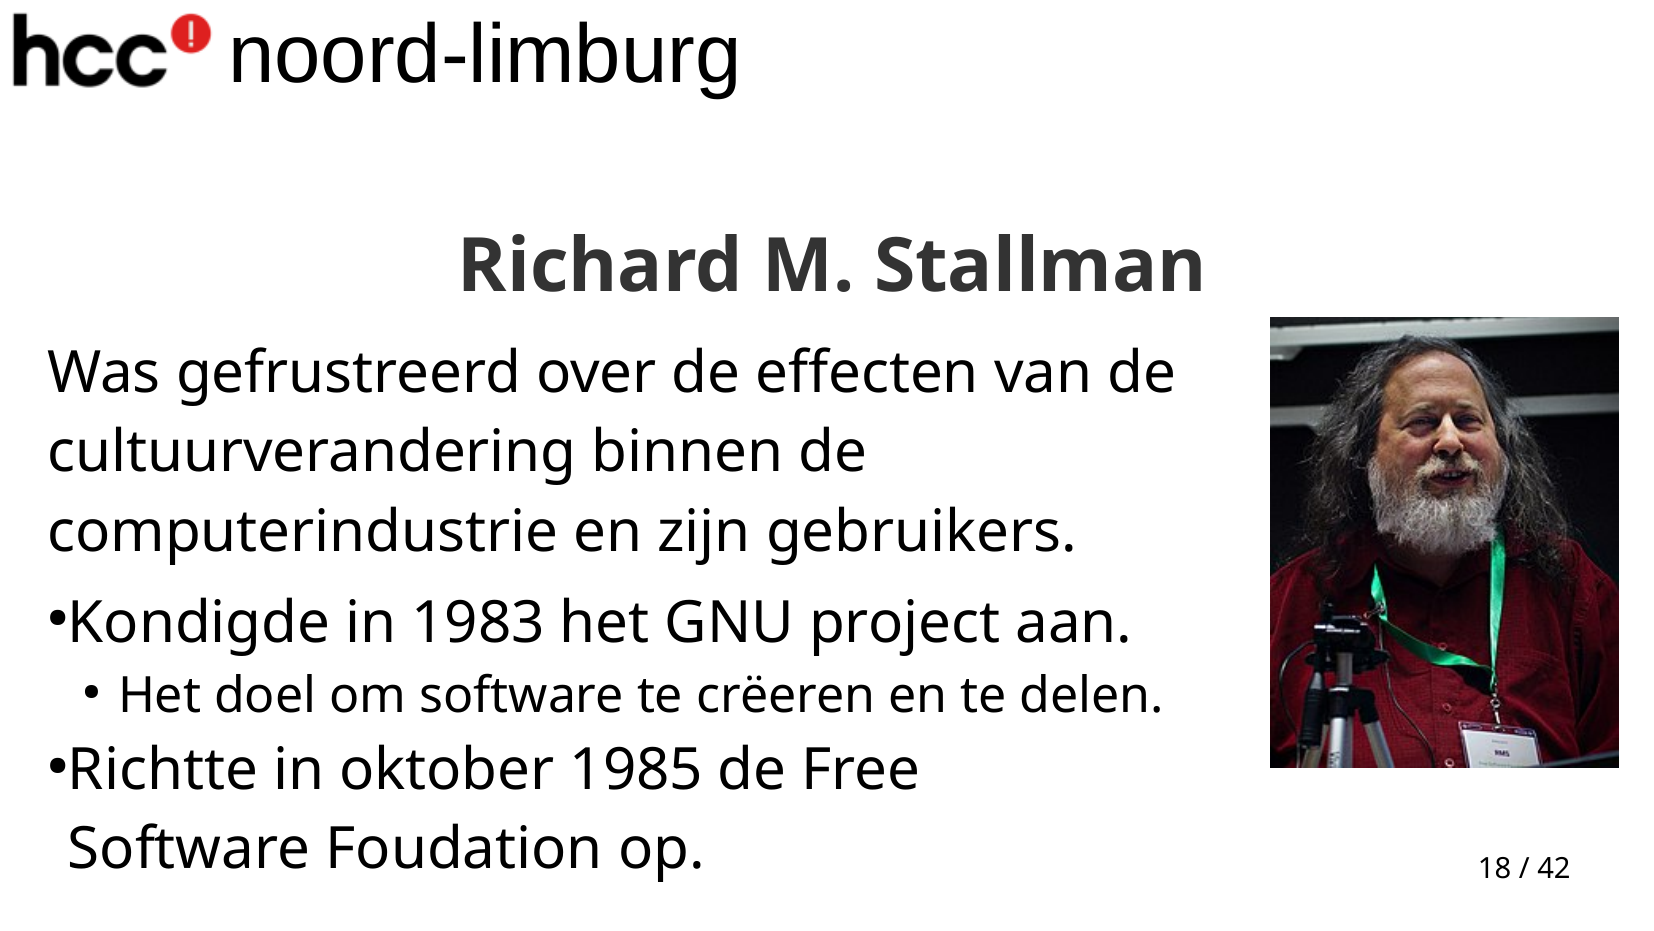

# Richard M. Stallman
Was gefrustreerd over de effecten van de cultuurverandering binnen de computerindustrie en zijn gebruikers.
Kondigde in 1983 het GNU project aan.
Het doel om software te crëeren en te delen.
Richtte in oktober 1985 de Free
Software Foudation op.
18